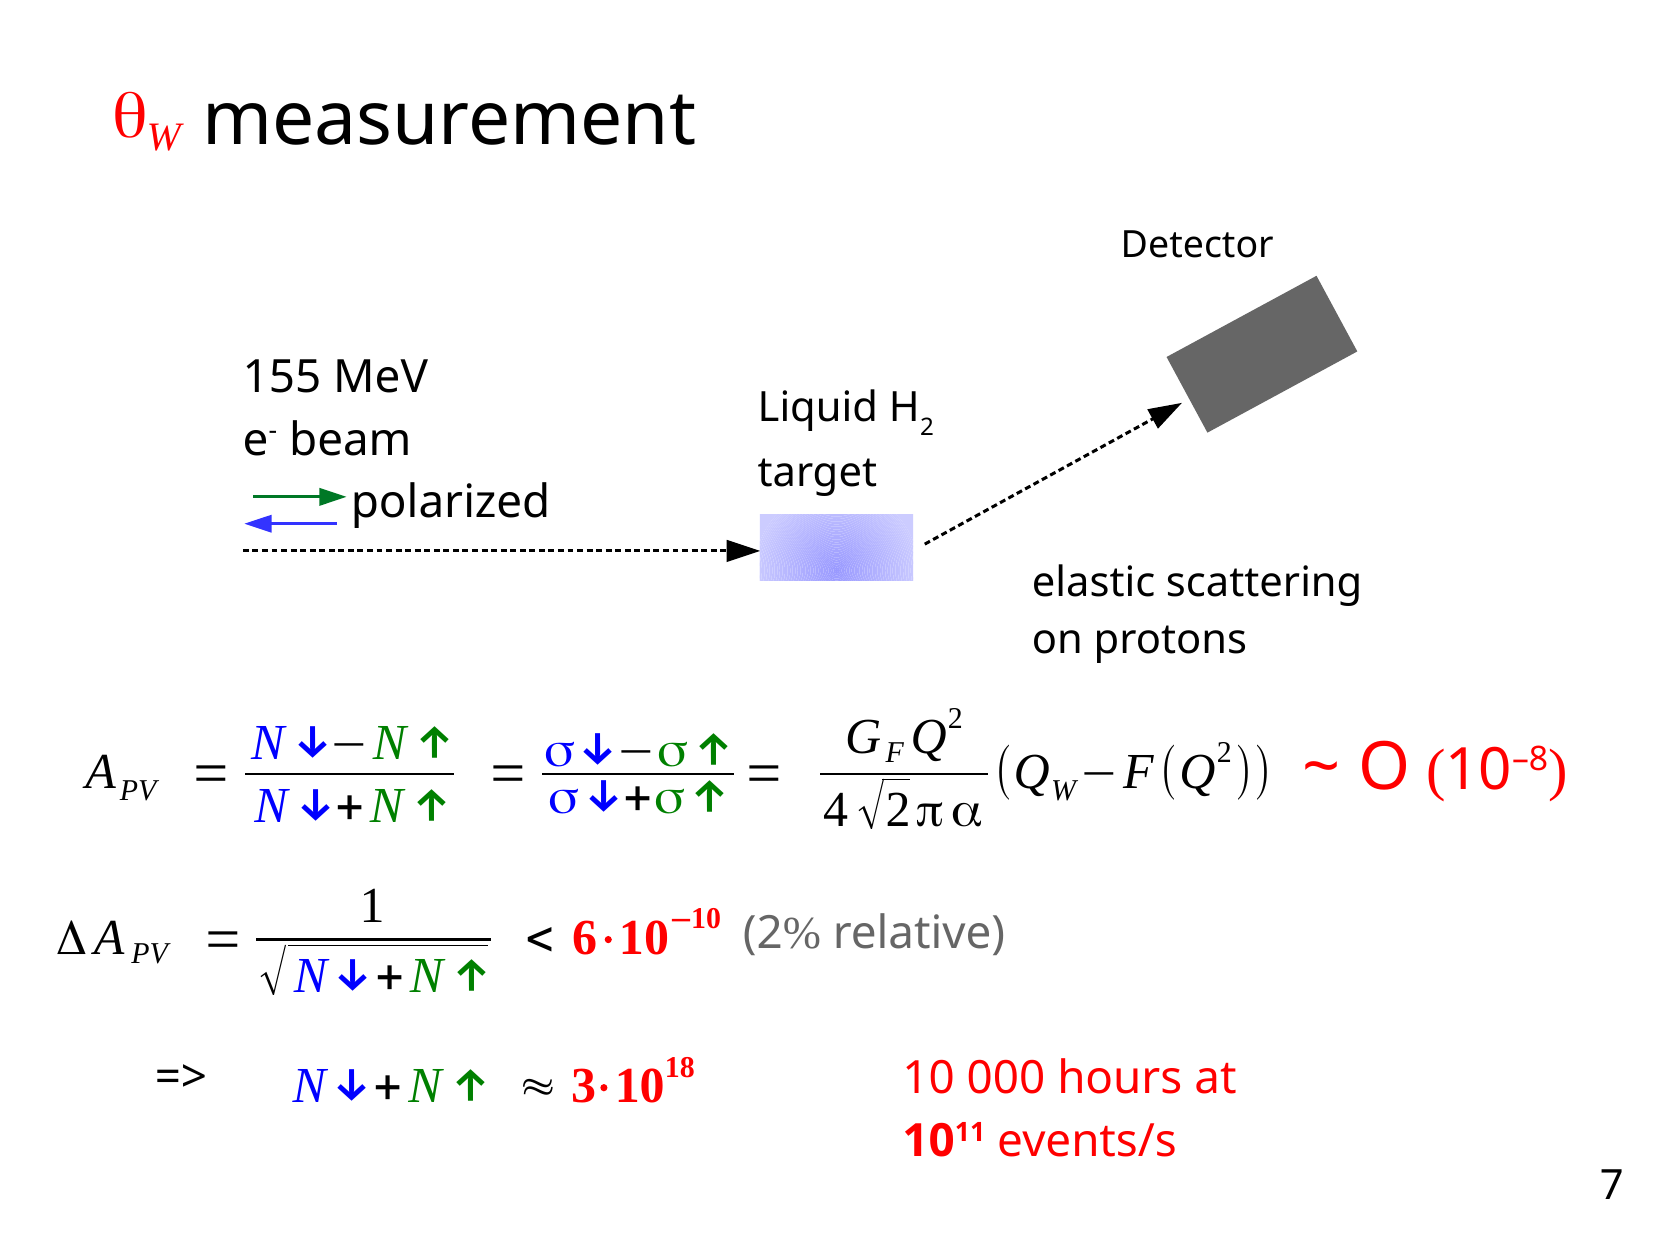

measurement
Detector
155 MeV
e- beam
 polarized
Liquid H2
target
elastic scattering on protons
~ O (10–8)
(2% relative)
=>
10 000 hours at
1011 events/s
7